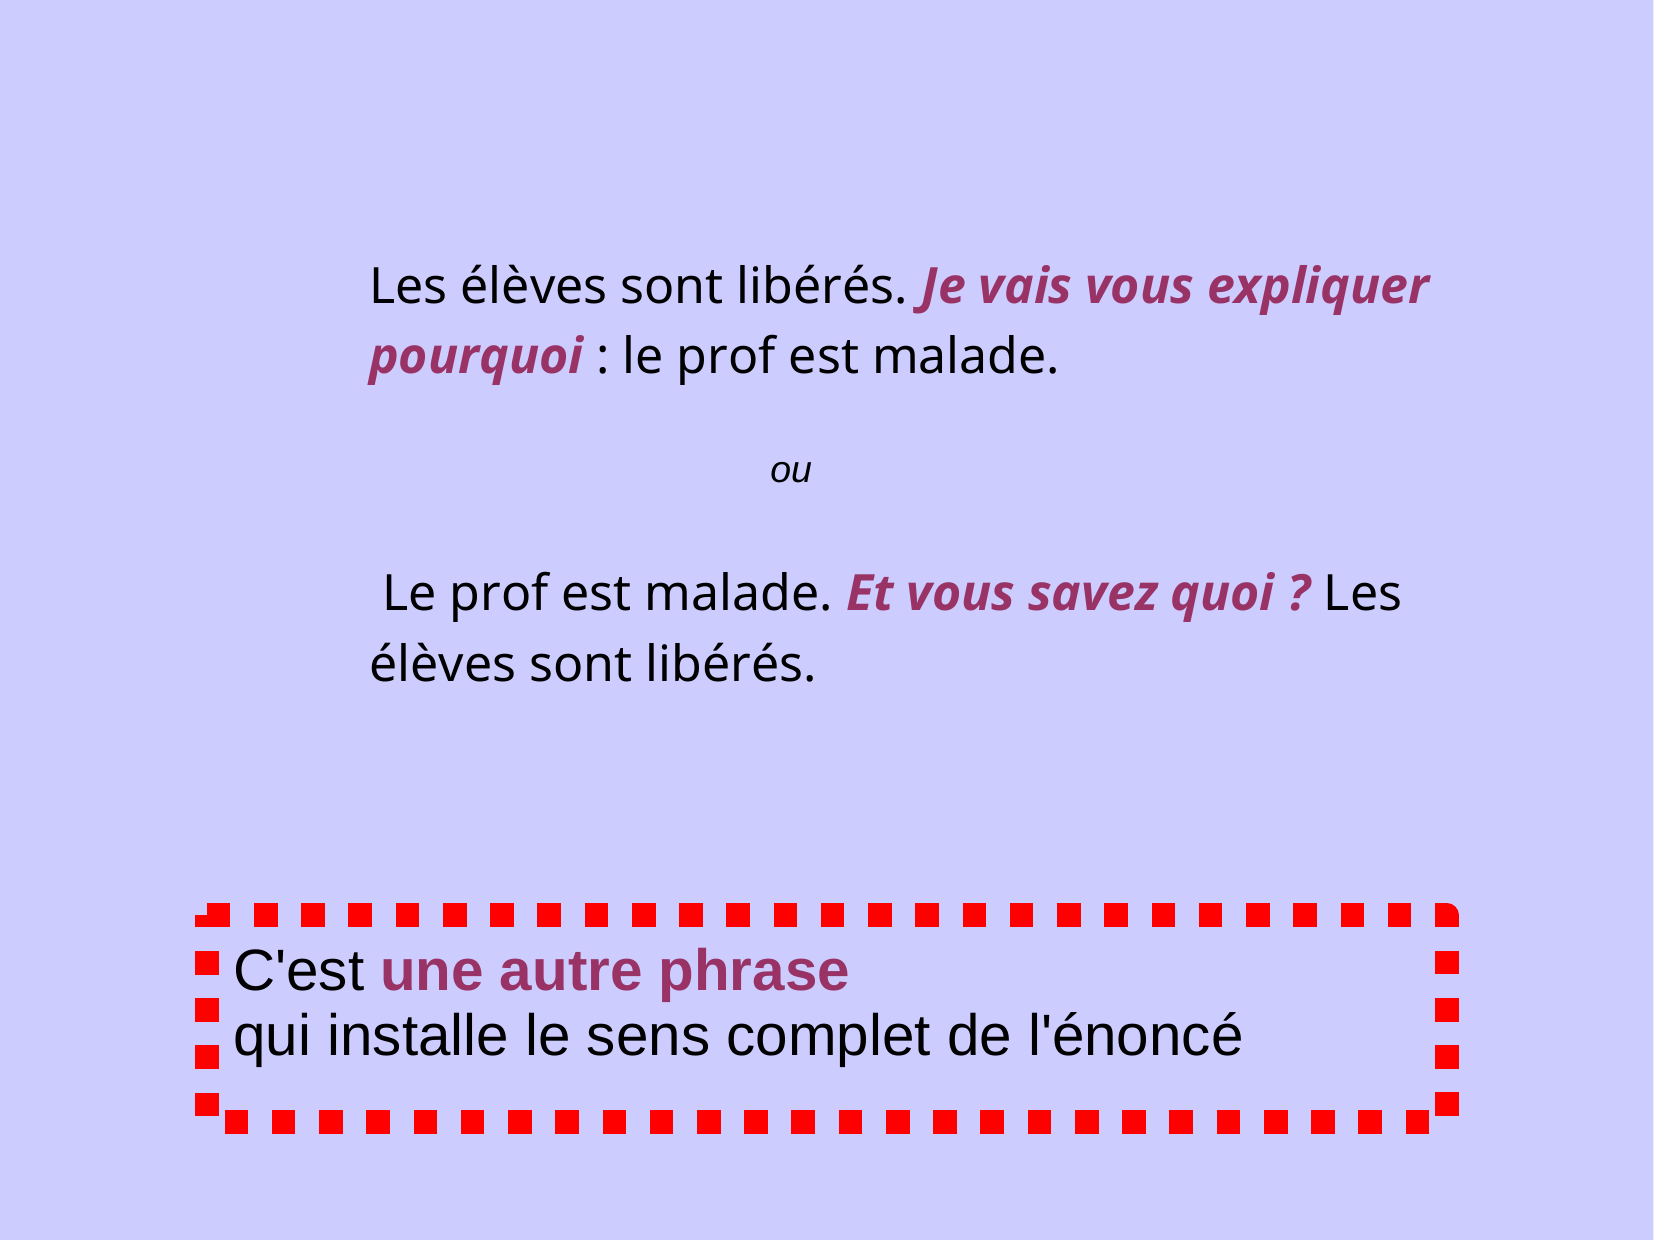

Les élèves sont libérés. Je vais vous expliquer pourquoi : le prof est malade.
ou
 Le prof est malade. Et vous savez quoi ? Les élèves sont libérés.
C'est une autre phrase
qui installe le sens complet de l'énoncé